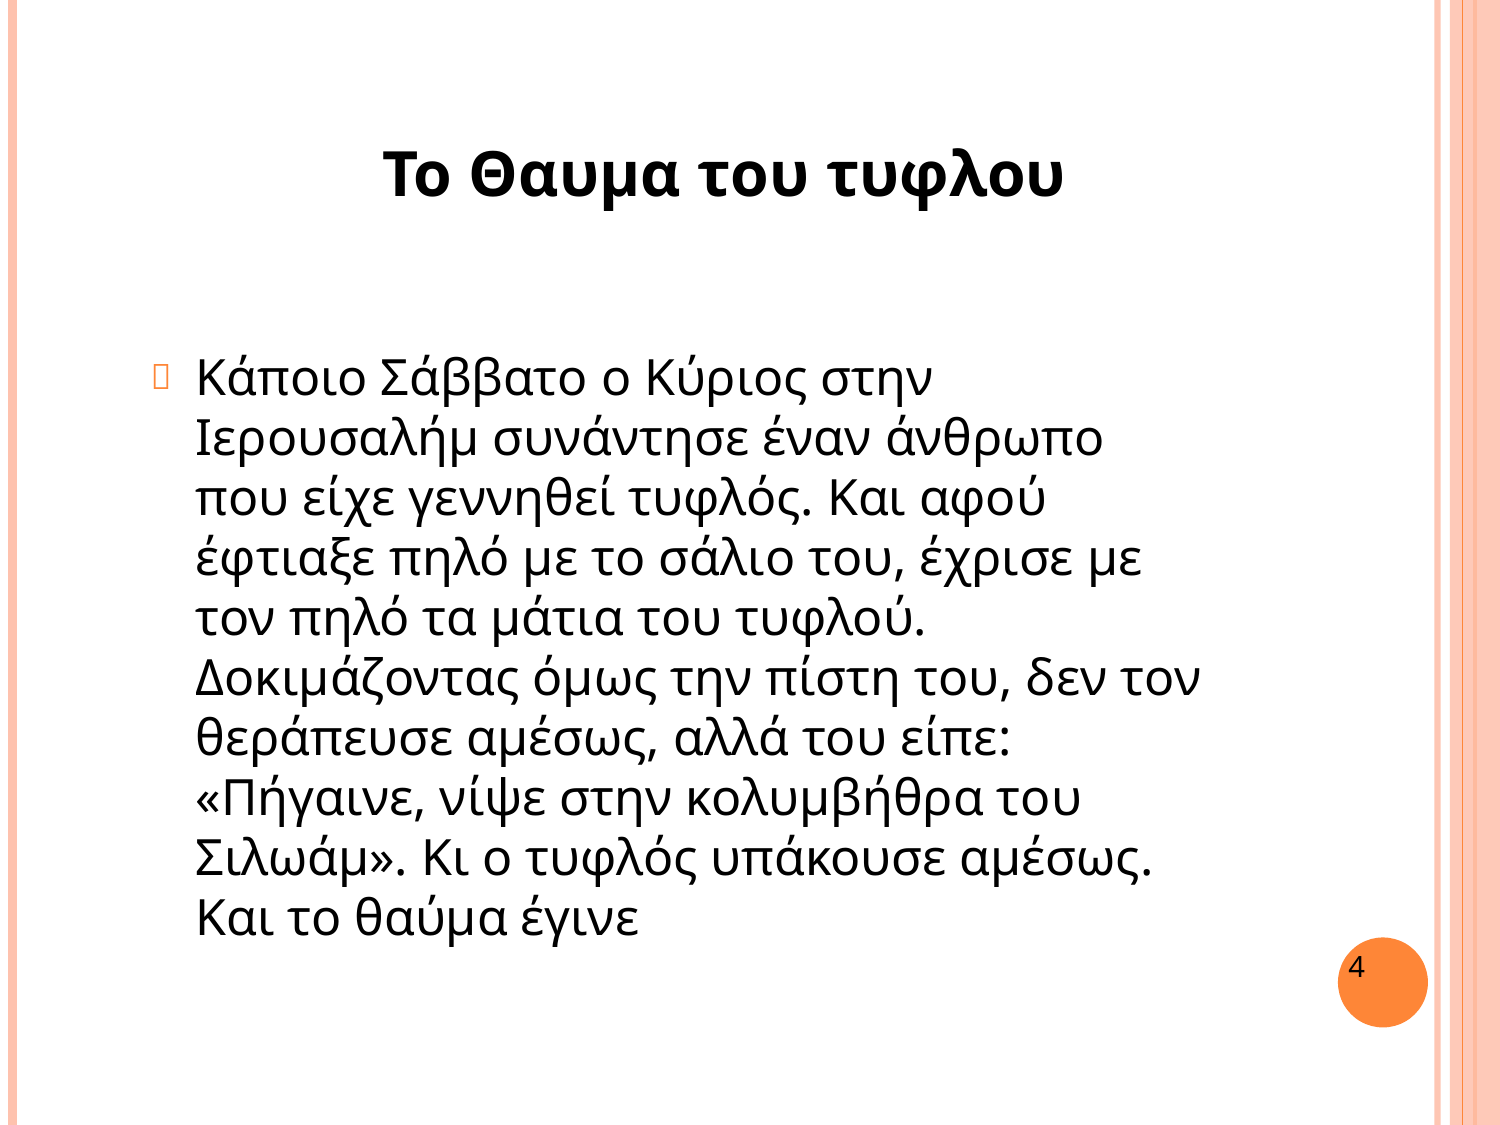

# Το Θαυμα του τυφλου
Κάποιο Σάββατο ο Κύριος στην Ιερουσαλήμ συνάντησε έναν άνθρωπο που είχε γεννηθεί τυφλός. Και αφού έφτιαξε πηλό με το σάλιο του, έχρισε με τον πηλό τα μάτια του τυφλού. Δοκιμάζοντας όμως την πίστη του, δεν τον θεράπευσε αμέσως, αλλά του είπε: «Πήγαινε, νίψε στην κολυμβήθρα του Σιλωάμ». Κι ο τυφλός υπάκουσε αμέσως. Και το θαύμα έγινε